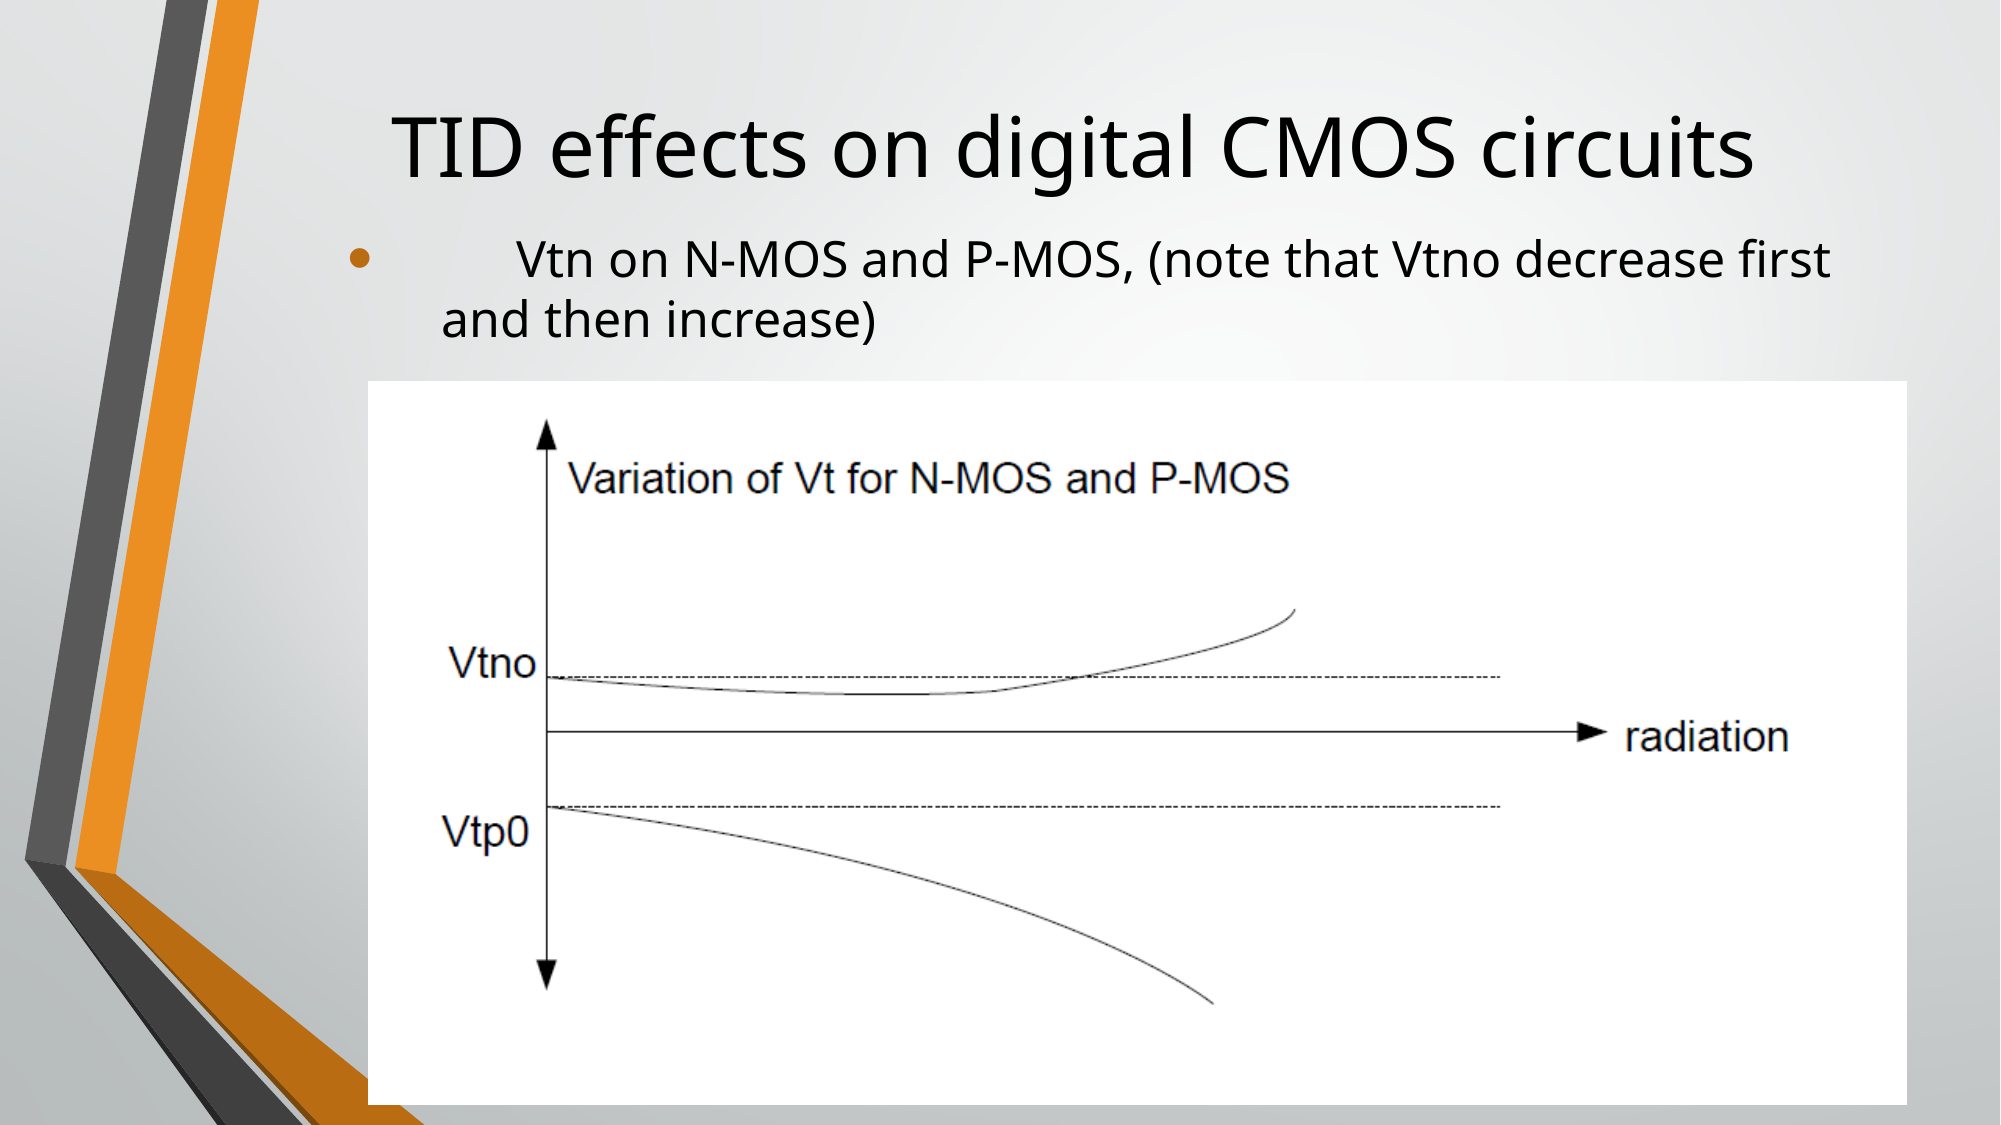

# TID effects on digital CMOS circuits
	Vtn on N-MOS and P-MOS, (note that Vtno decrease first and then increase)